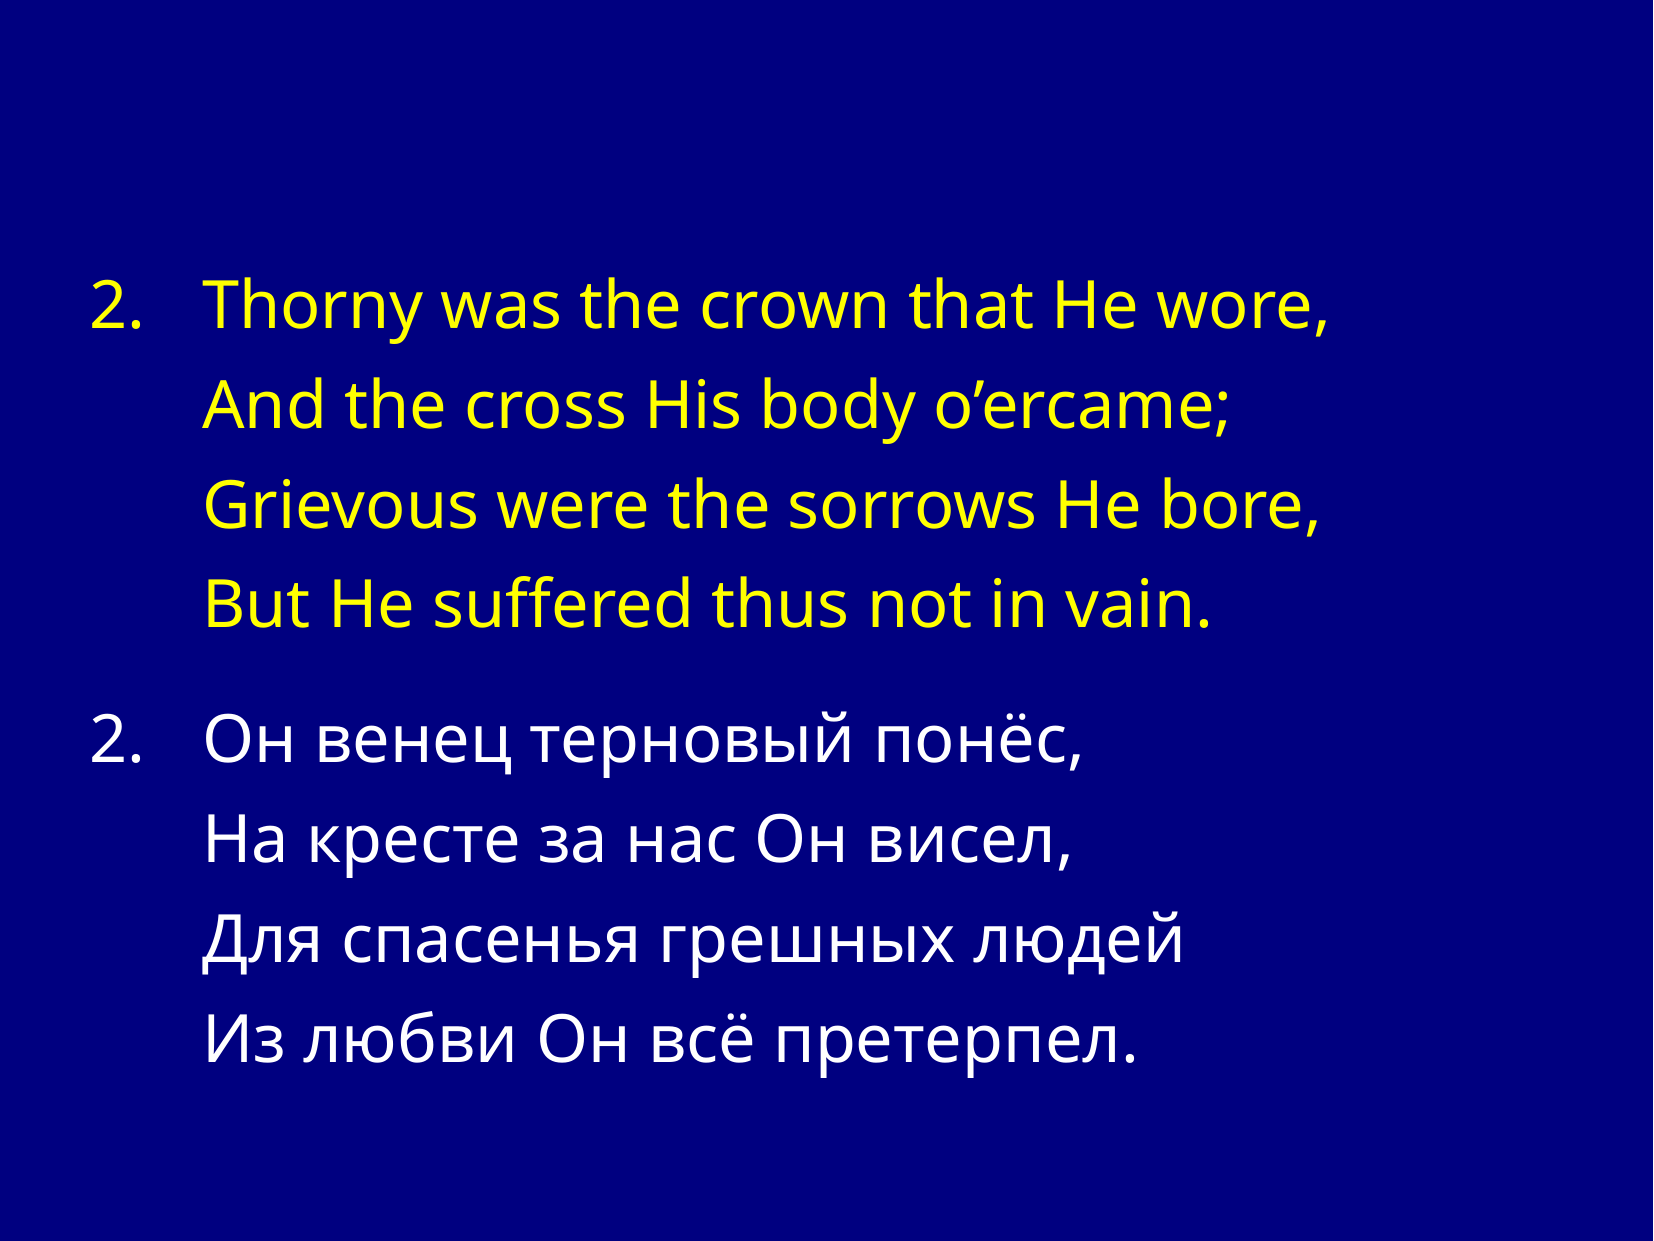

2.	Thorny was the crown that He wore,
	And the cross His body o’ercame;
	Grievous were the sorrows He bore,
	But He suffered thus not in vain.
2.	Он венец терновый понёс,
	На кресте за нас Он висел,
	Для спасенья грешных людей
	Из любви Он всё претерпел.